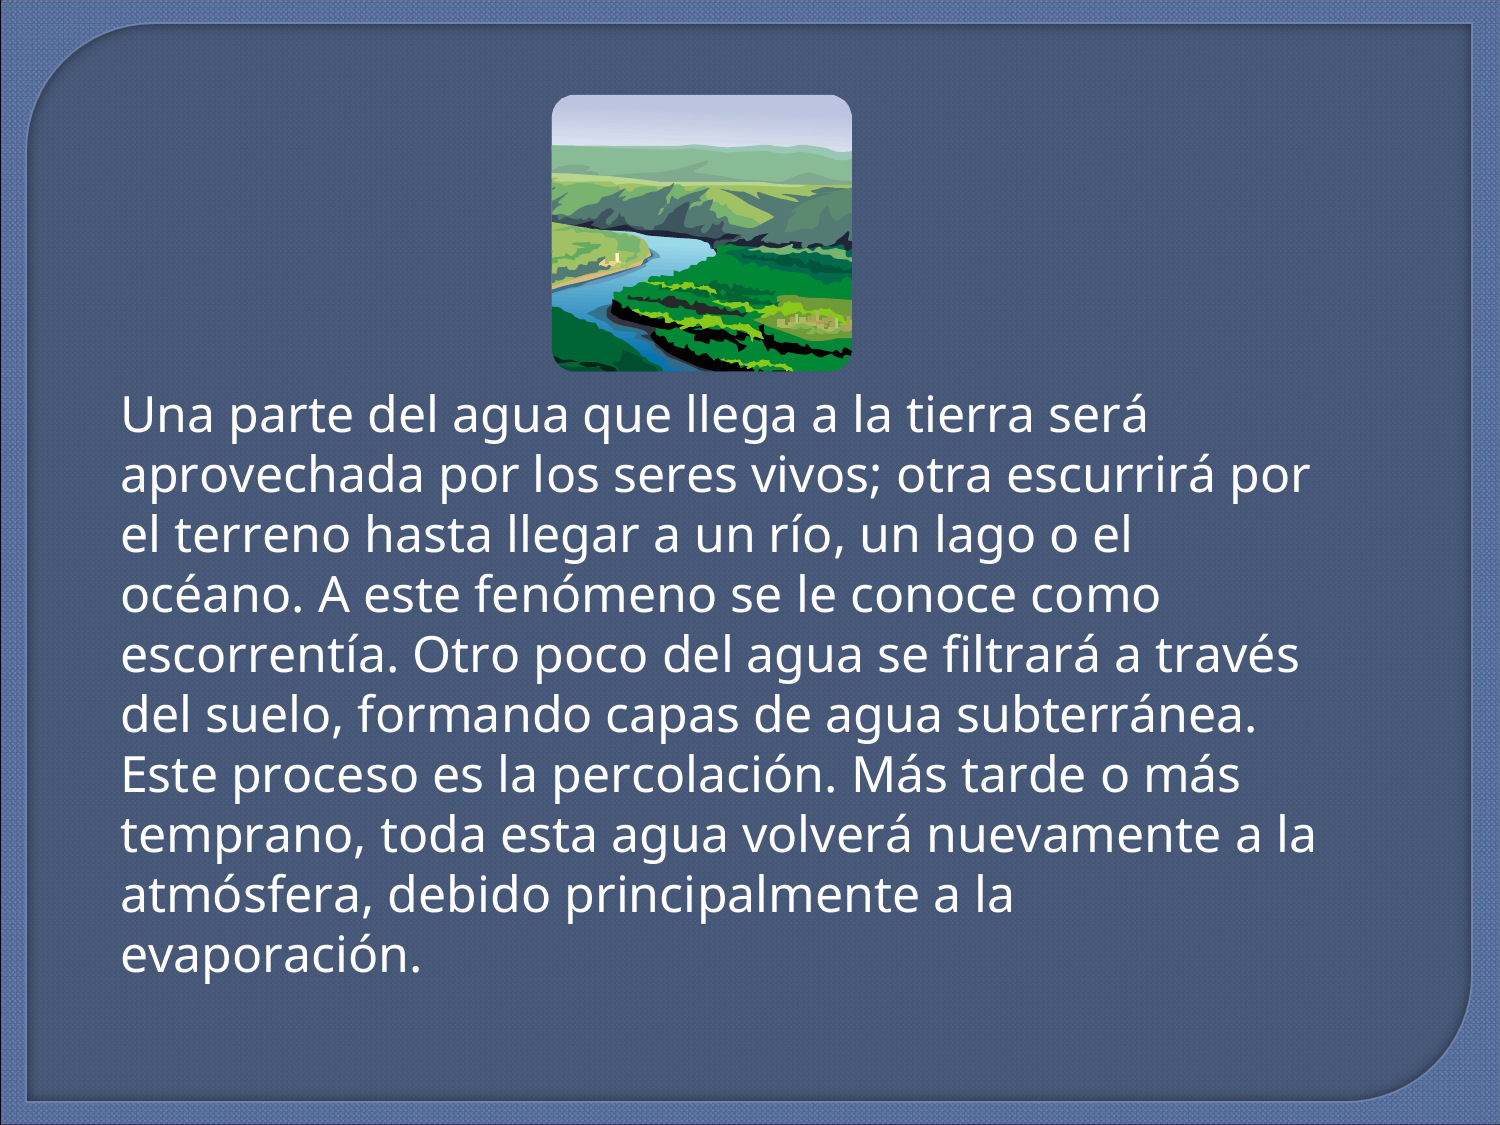

Una parte del agua que llega a la tierra será aprovechada por los seres vivos; otra escurrirá por el terreno hasta llegar a un río, un lago o el océano. A este fenómeno se le conoce como escorrentía. Otro poco del agua se filtrará a través del suelo, formando capas de agua subterránea. Este proceso es la percolación. Más tarde o más temprano, toda esta agua volverá nuevamente a la atmósfera, debido principalmente a la evaporación.